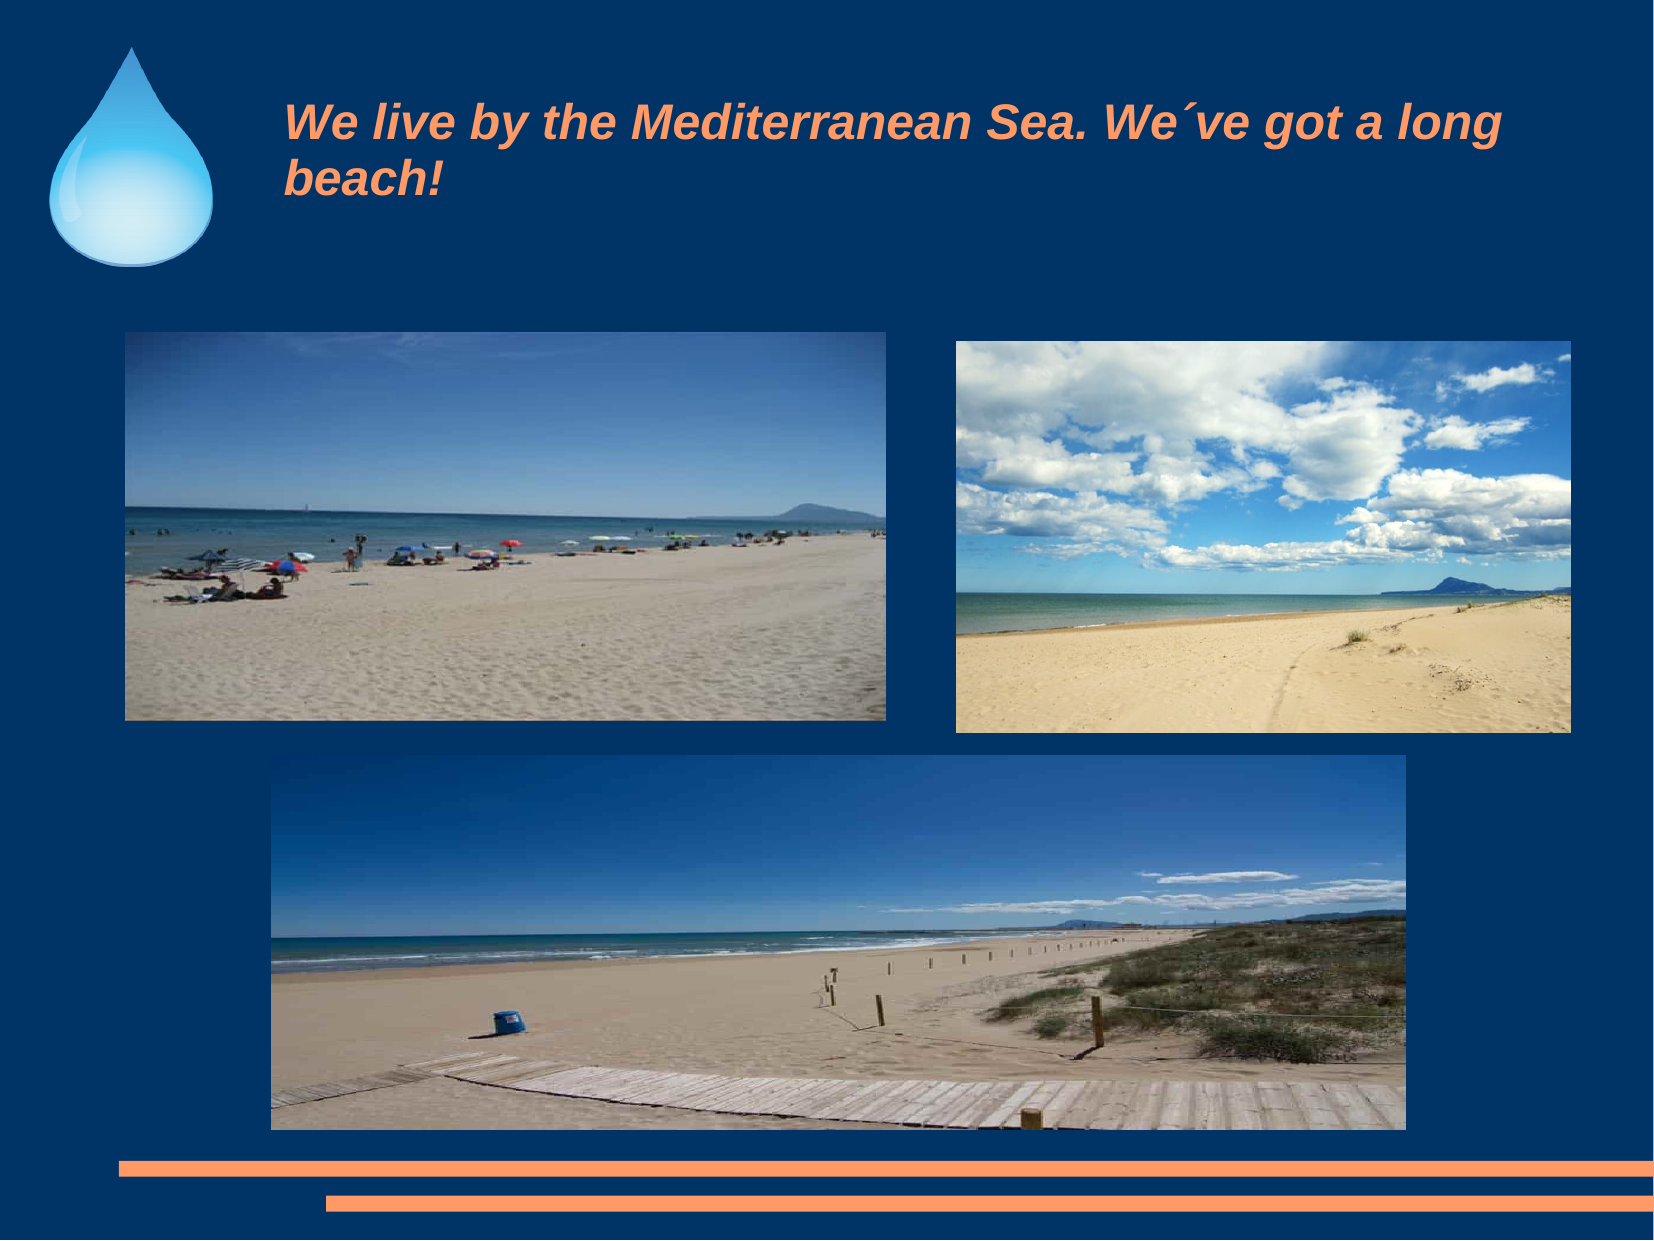

# We live by the Mediterranean Sea. We´ve got a long beach!